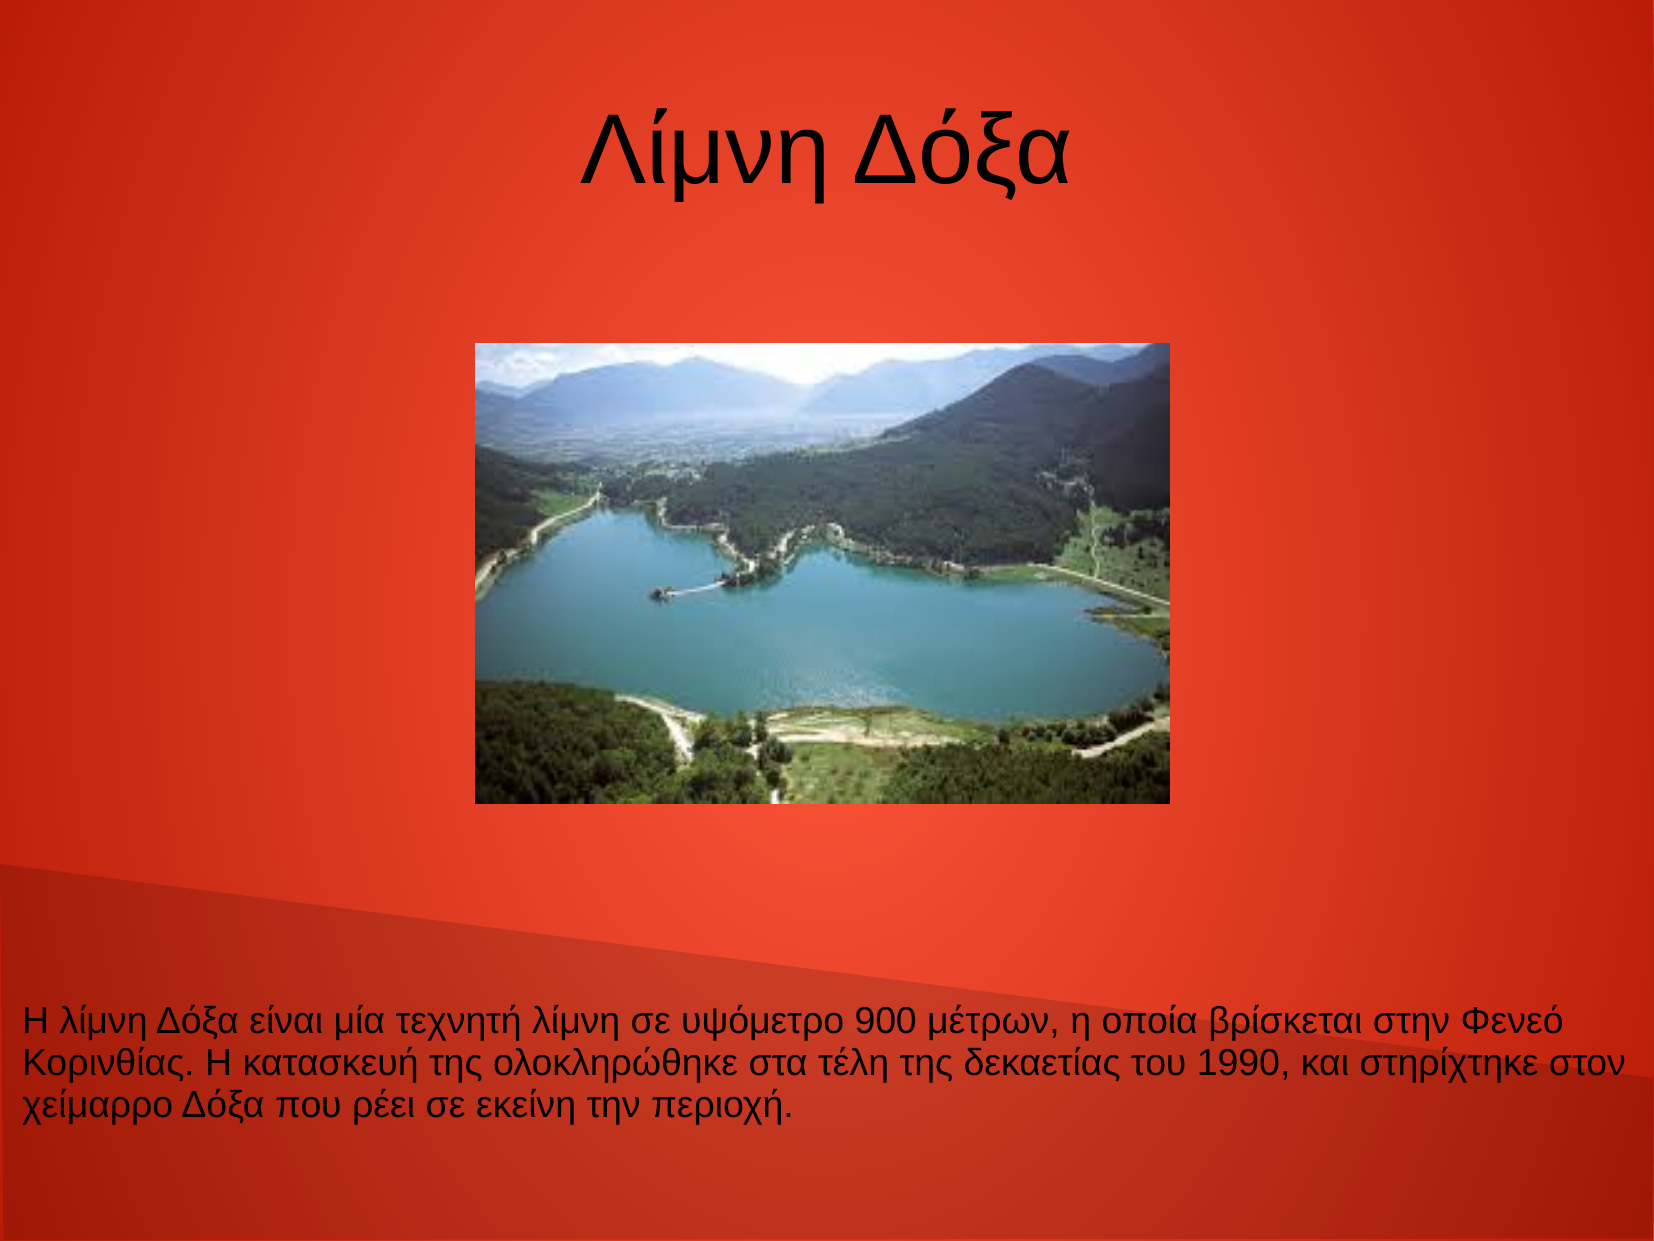

# Λίμνη Δόξα
Η λίμνη Δόξα είναι μία τεχνητή λίμνη σε υψόμετρο 900 μέτρων, η οποία βρίσκεται στην Φενεό Κορινθίας. Η κατασκευή της ολοκληρώθηκε στα τέλη της δεκαετίας του 1990, και στηρίχτηκε στον χείμαρρο Δόξα που ρέει σε εκείνη την περιοχή.